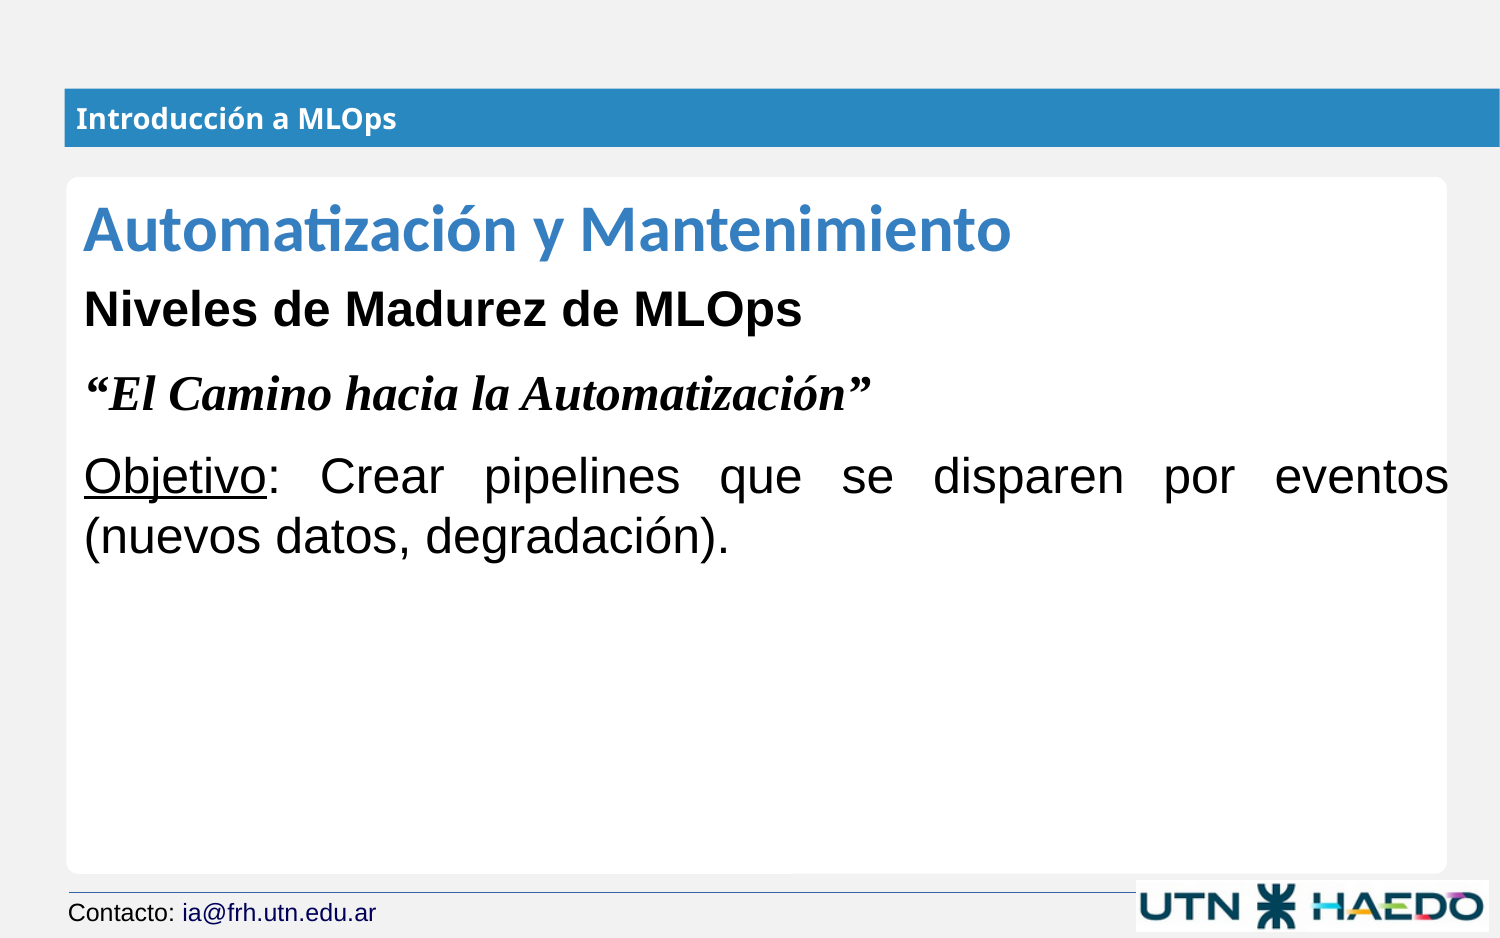

Introducción a MLOps
Automatización y Mantenimiento
Niveles de Madurez de MLOps
“El Camino hacia la Automatización”
Objetivo: Crear pipelines que se disparen por eventos (nuevos datos, degradación).